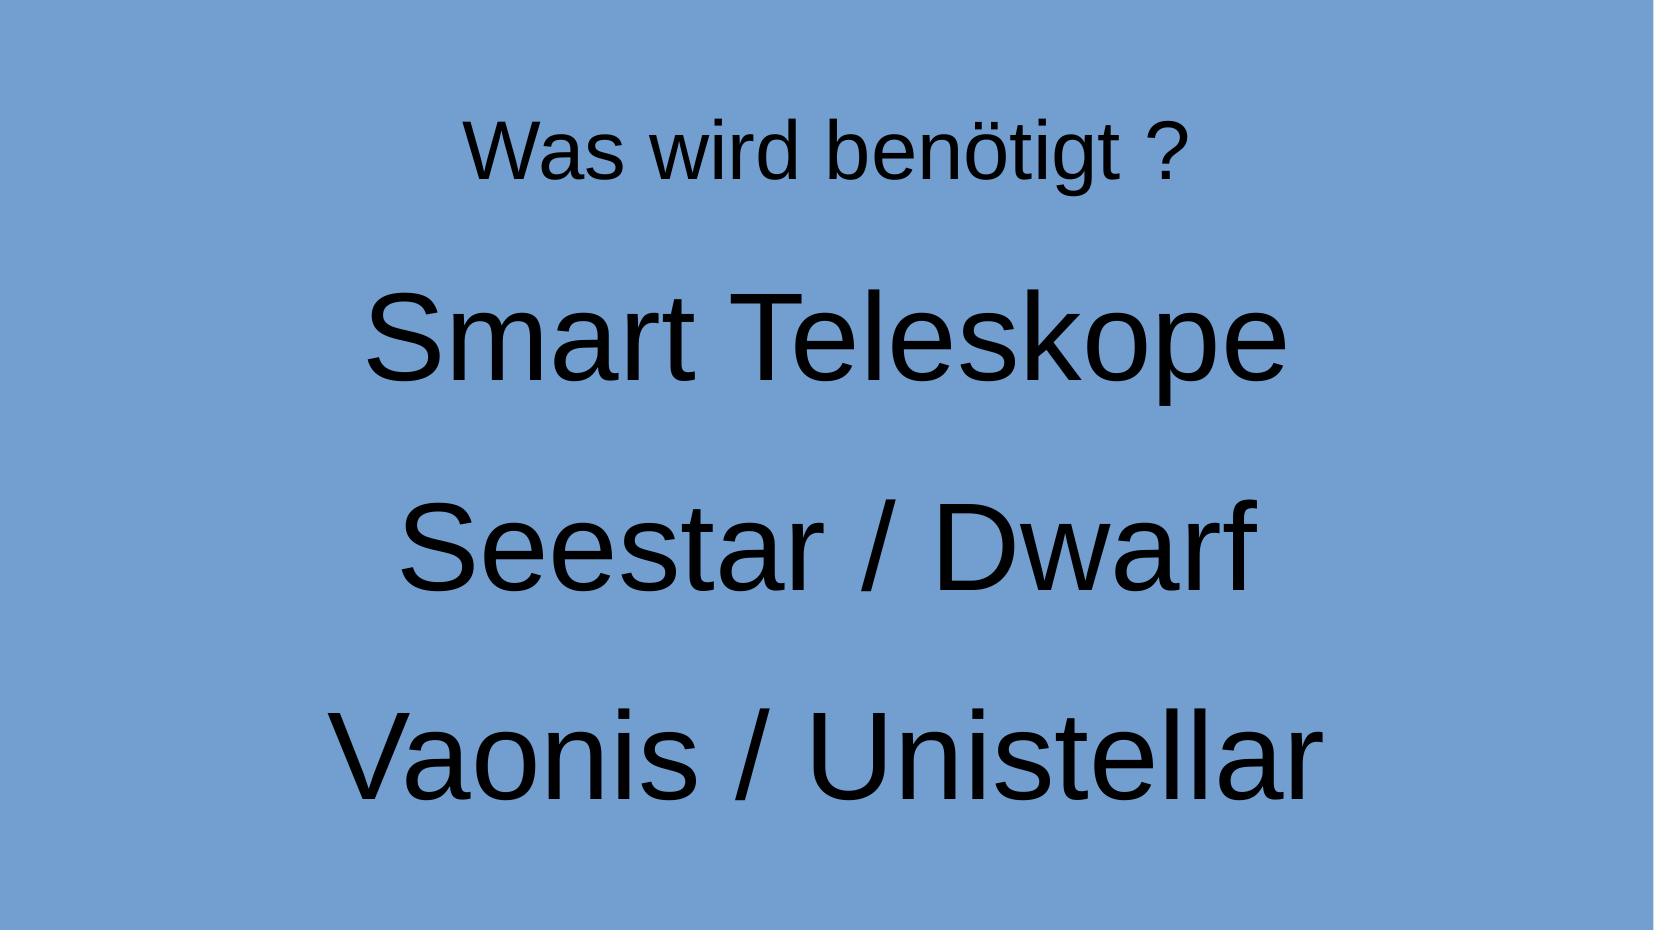

Was wird benötigt ?
Smart Teleskope
Seestar / Dwarf
Vaonis / Unistellar